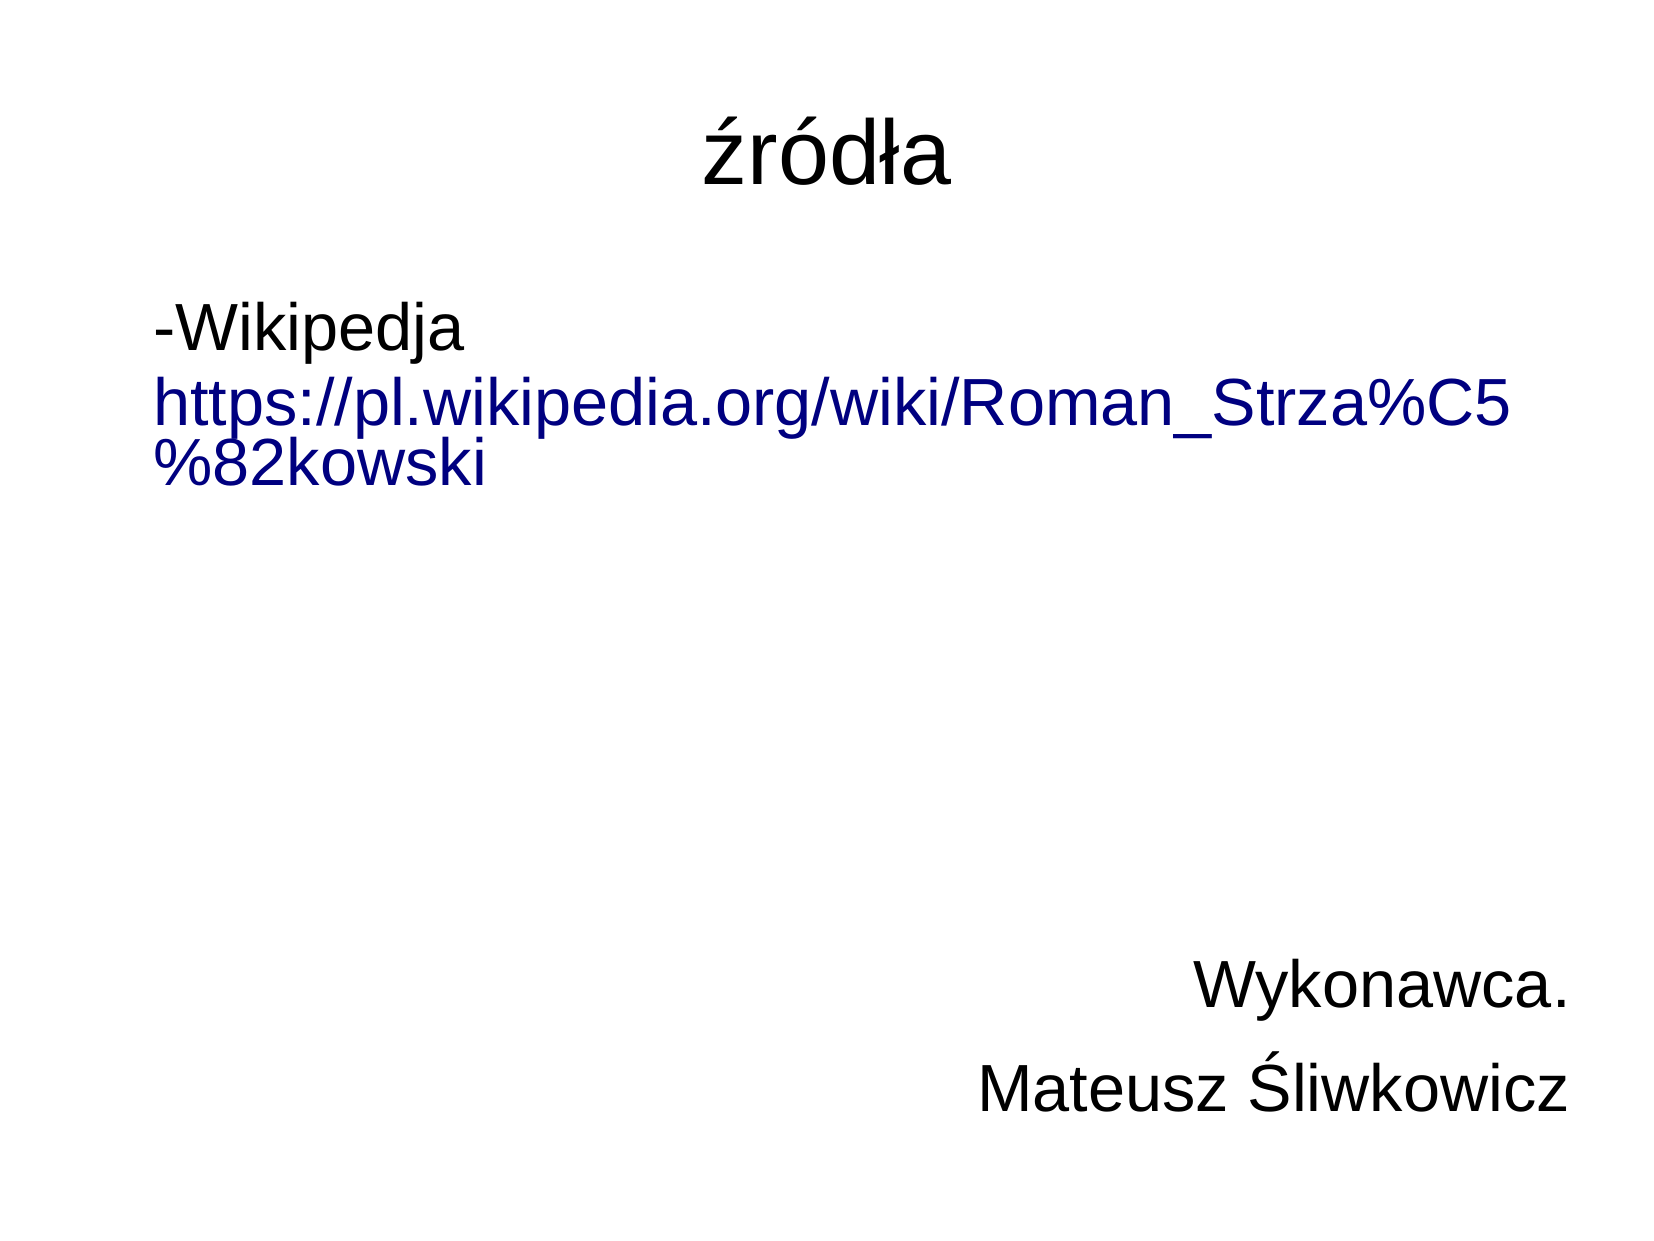

# źródła
-Wikipedja https://pl.wikipedia.org/wiki/Roman_Strza%C5%82kowski
Wykonawca.
Mateusz Śliwkowicz